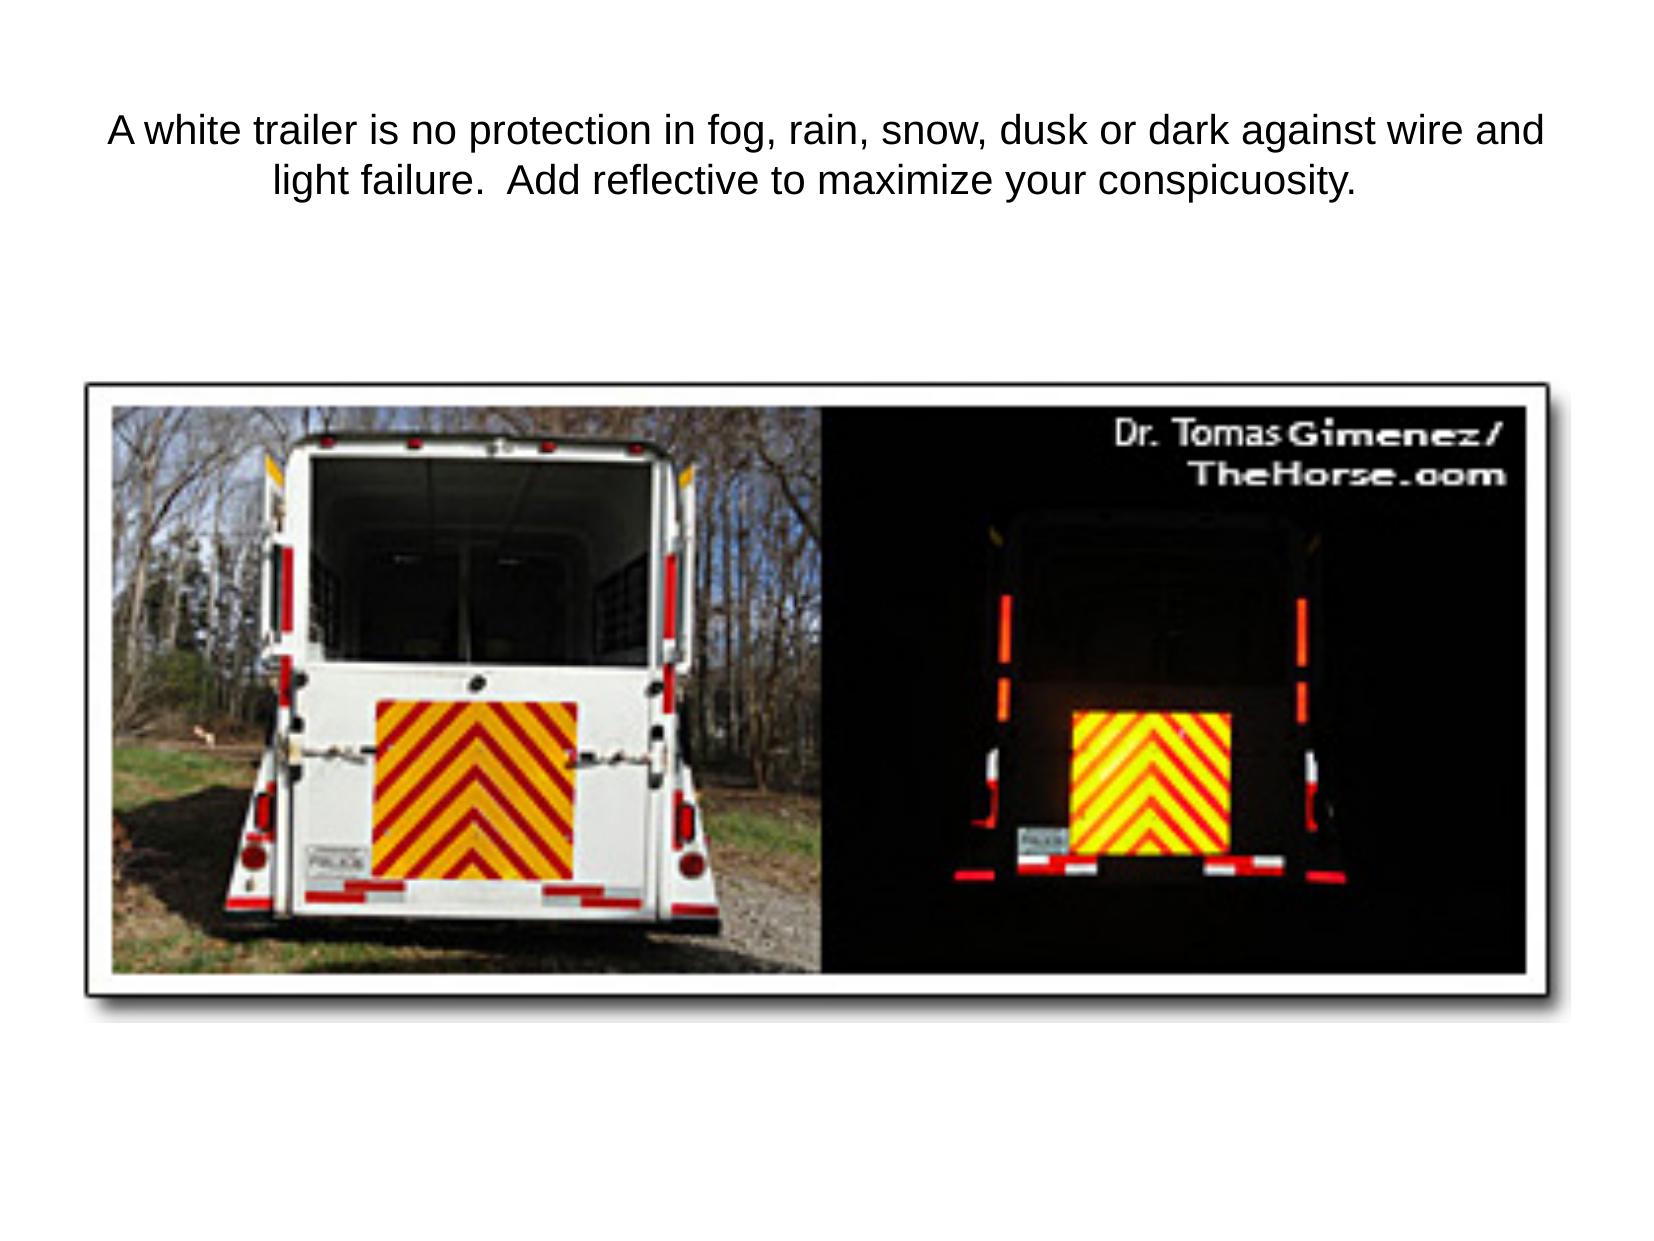

# A white trailer is no protection in fog, rain, snow, dusk or dark against wire and light failure. Add reflective to maximize your conspicuosity.